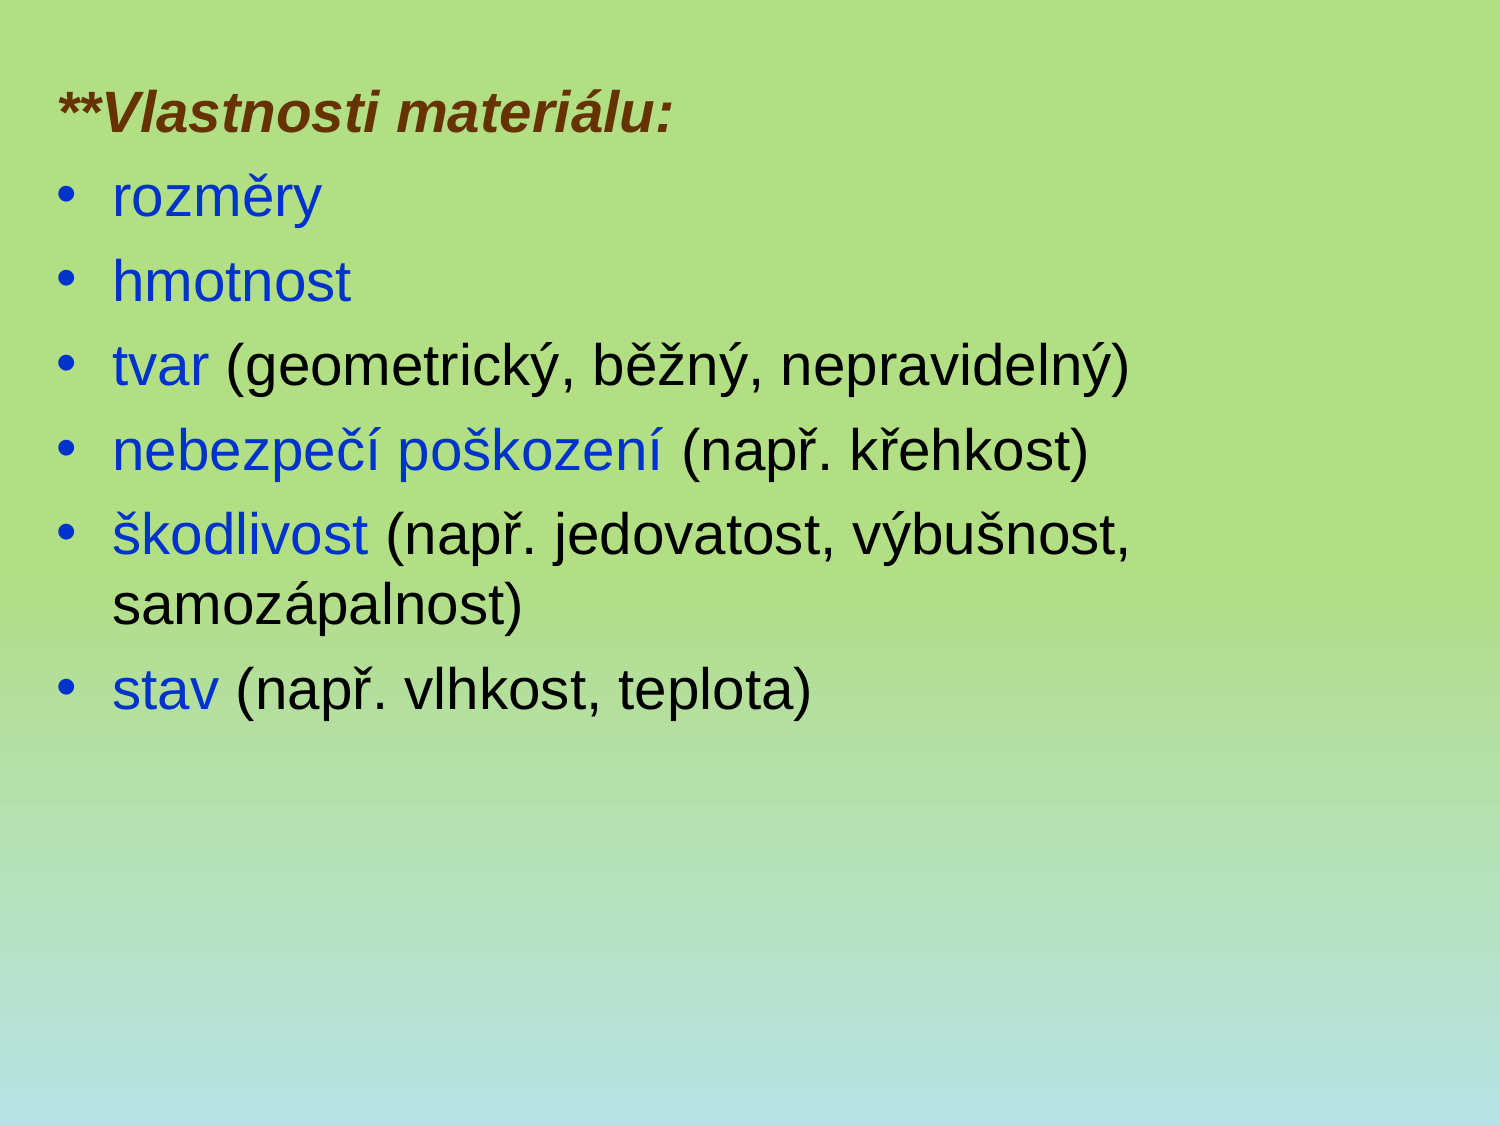

# **Vlastnosti materiálu:
rozměry
hmotnost
tvar (geometrický, běžný, nepravidelný)
nebezpečí poškození (např. křehkost)
škodlivost (např. jedovatost, výbušnost, samozápalnost)
stav (např. vlhkost, teplota)